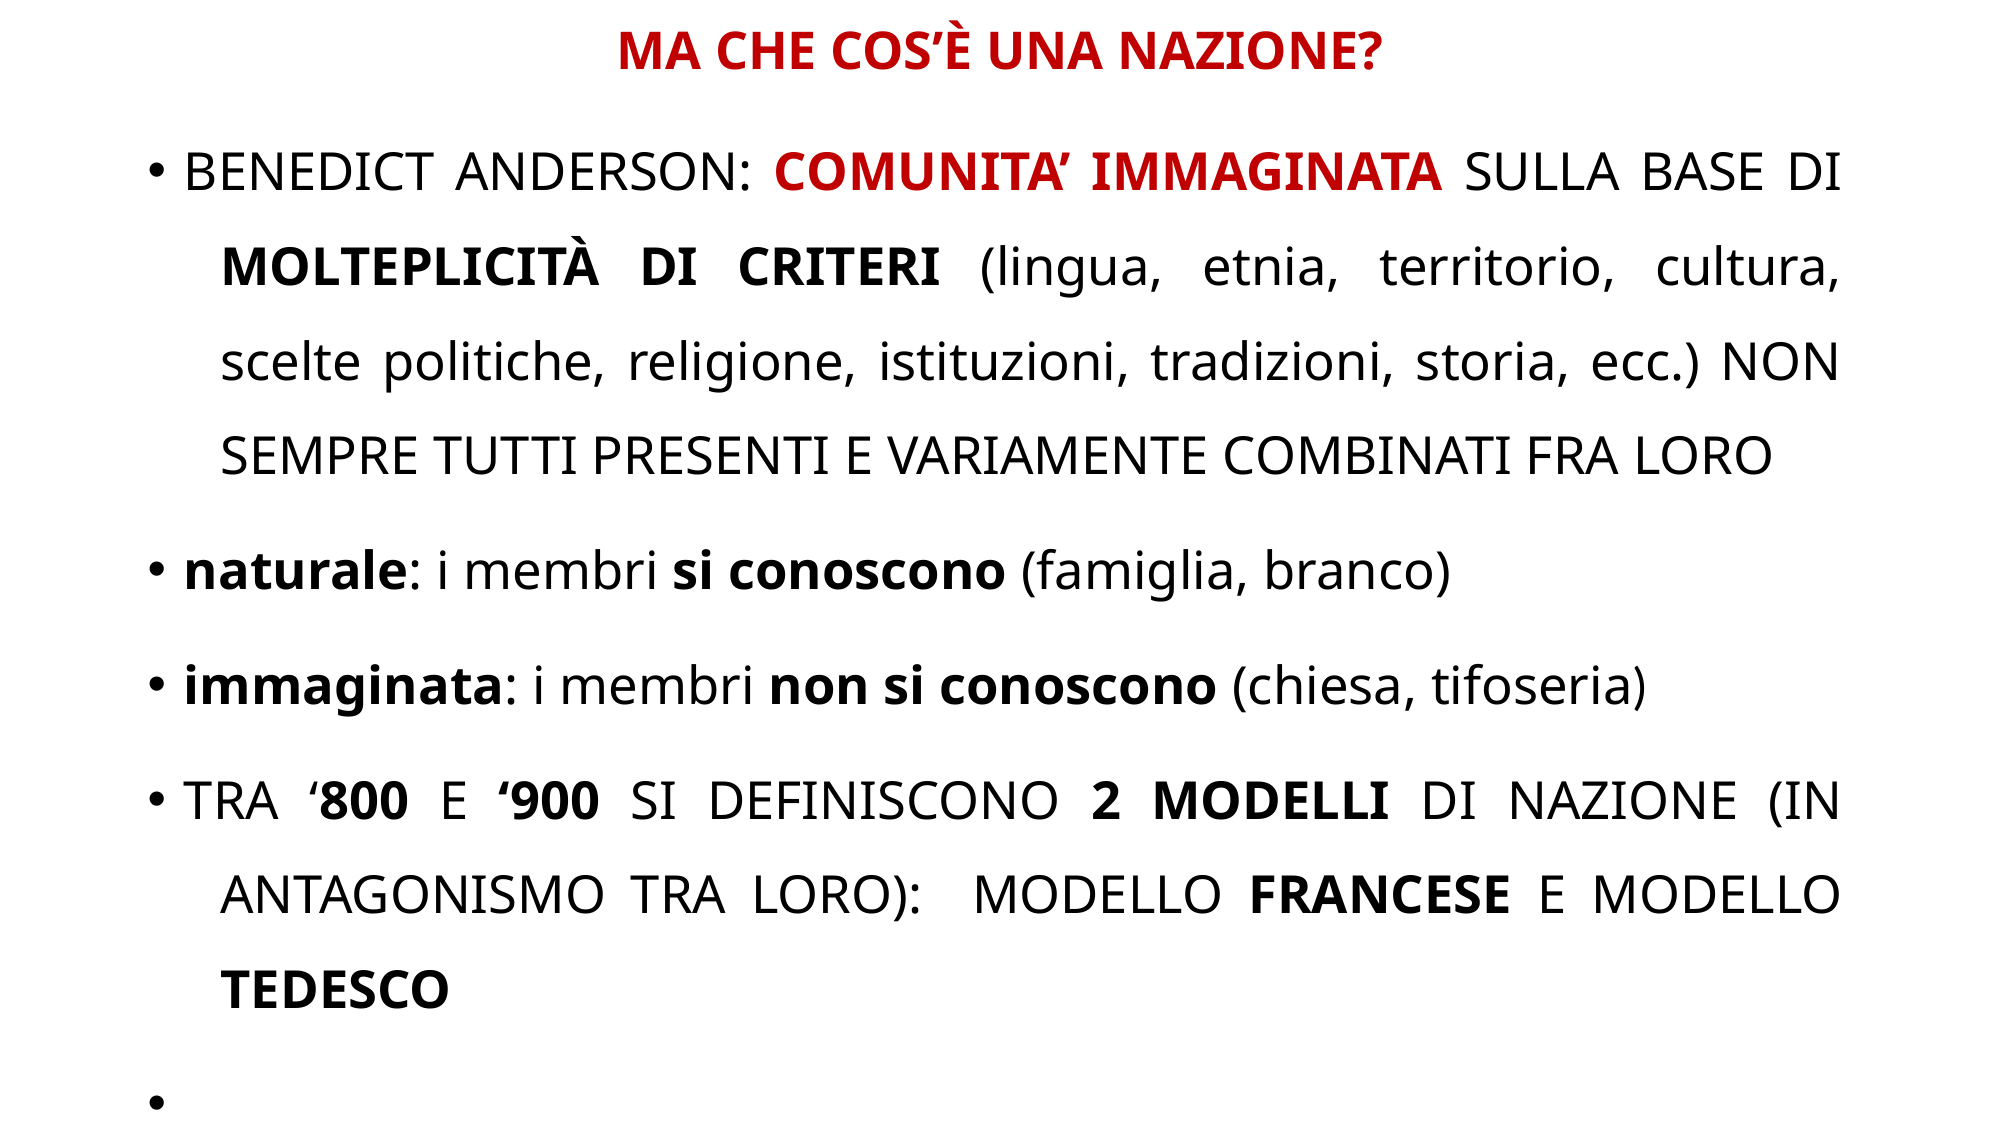

# MA CHE COS’È UNA NAZIONE?
BENEDICT ANDERSON: COMUNITA’ IMMAGINATA SULLA BASE DI MOLTEPLICITÀ DI CRITERI (lingua, etnia, territorio, cultura, scelte politiche, religione, istituzioni, tradizioni, storia, ecc.) NON SEMPRE TUTTI PRESENTI E VARIAMENTE COMBINATI FRA LORO
naturale: i membri si conoscono (famiglia, branco)
immaginata: i membri non si conoscono (chiesa, tifoseria)
TRA ‘800 E ‘900 SI DEFINISCONO 2 MODELLI DI NAZIONE (IN ANTAGONISMO TRA LORO): MODELLO FRANCESE E MODELLO TEDESCO